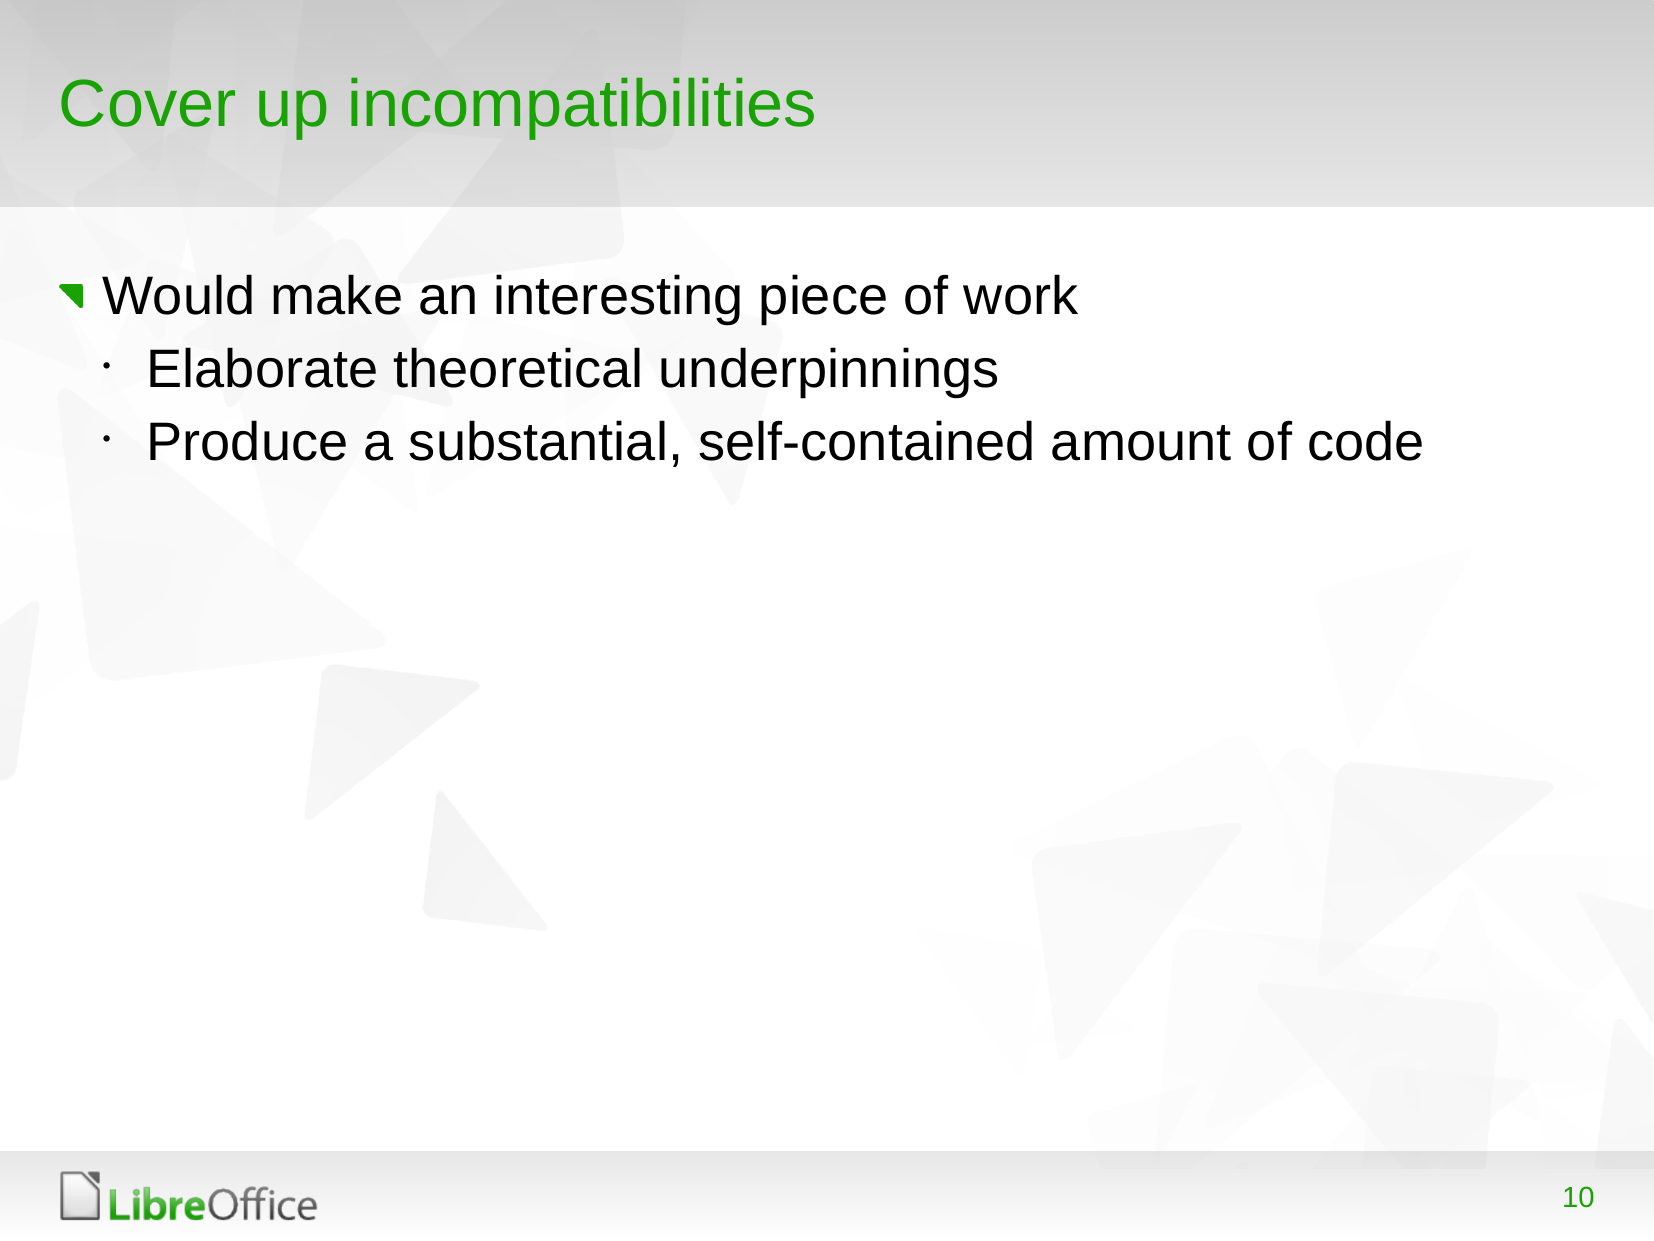

# Cover up incompatibilities
Would make an interesting piece of work
Elaborate theoretical underpinnings
Produce a substantial, self-contained amount of code
10